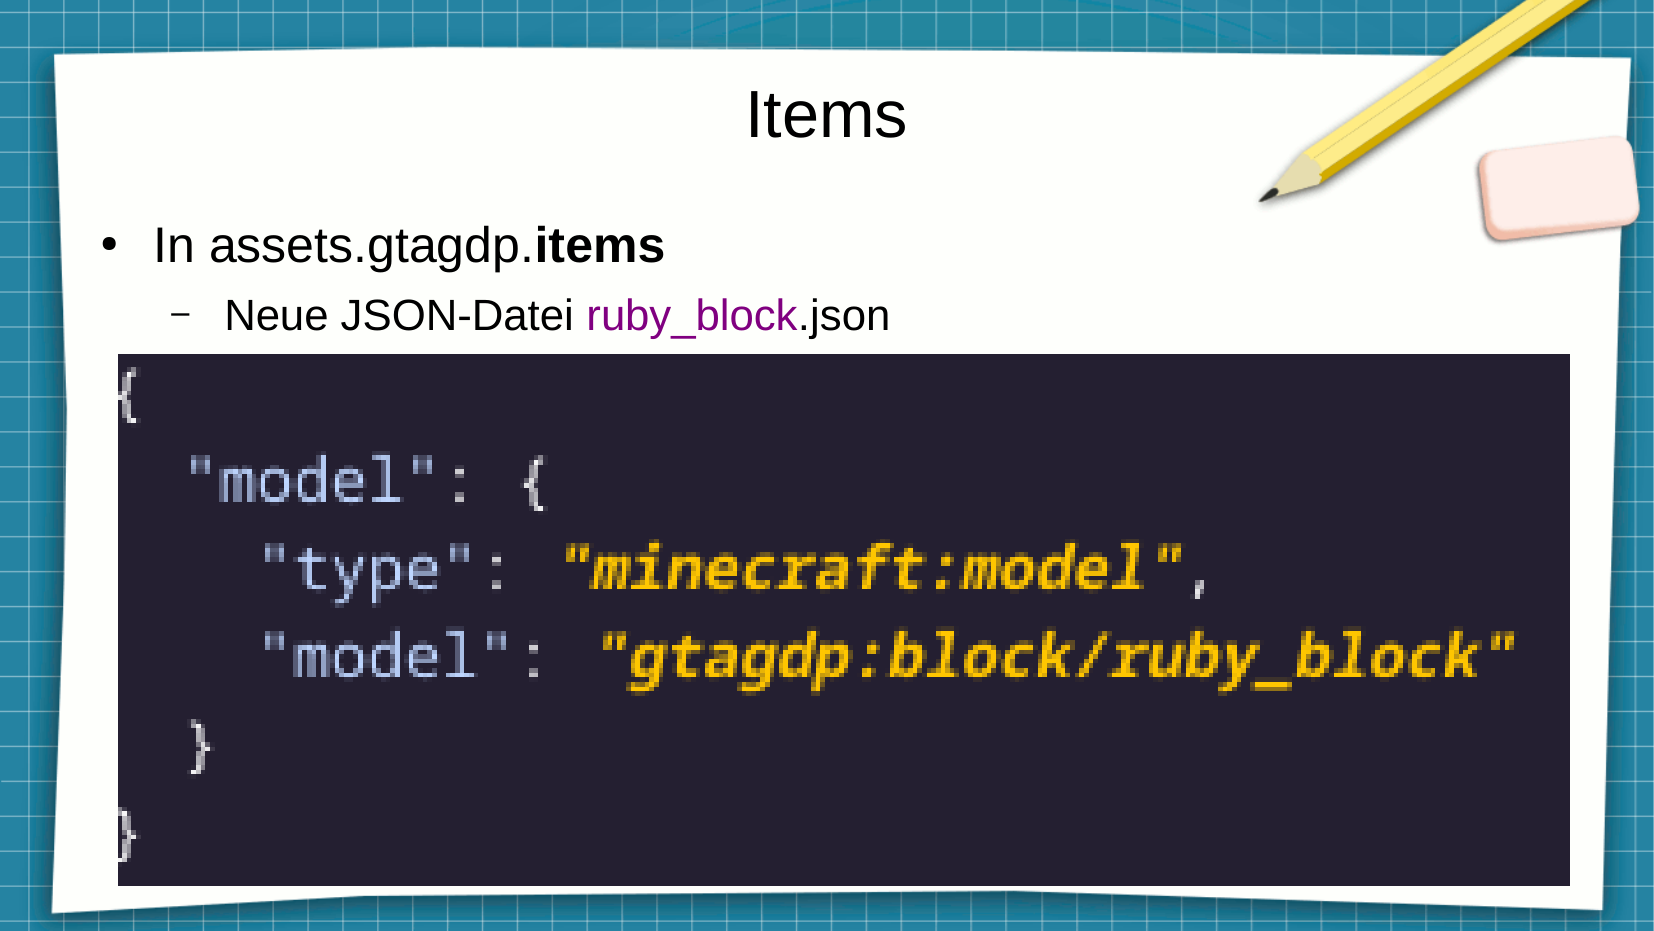

# Items
In assets.gtagdp.items
Neue JSON-Datei ruby_block.json